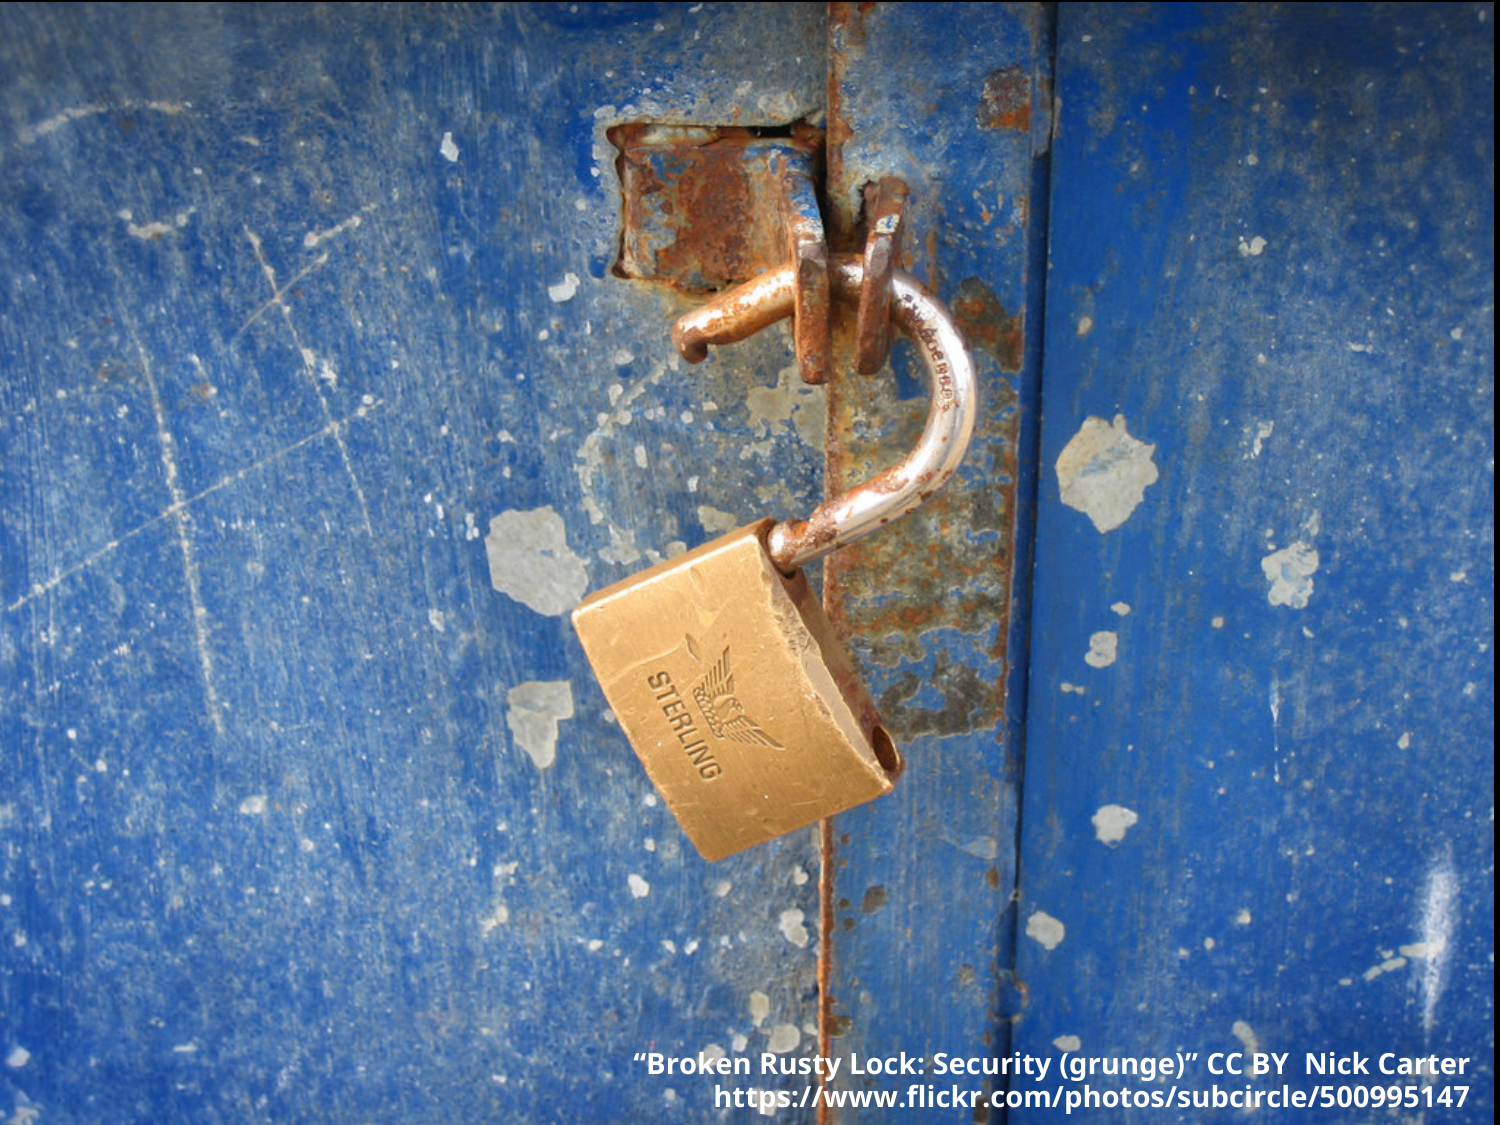

# “Broken Rusty Lock: Security (grunge)” CC BY Nick Carter https://www.flickr.com/photos/subcircle/500995147